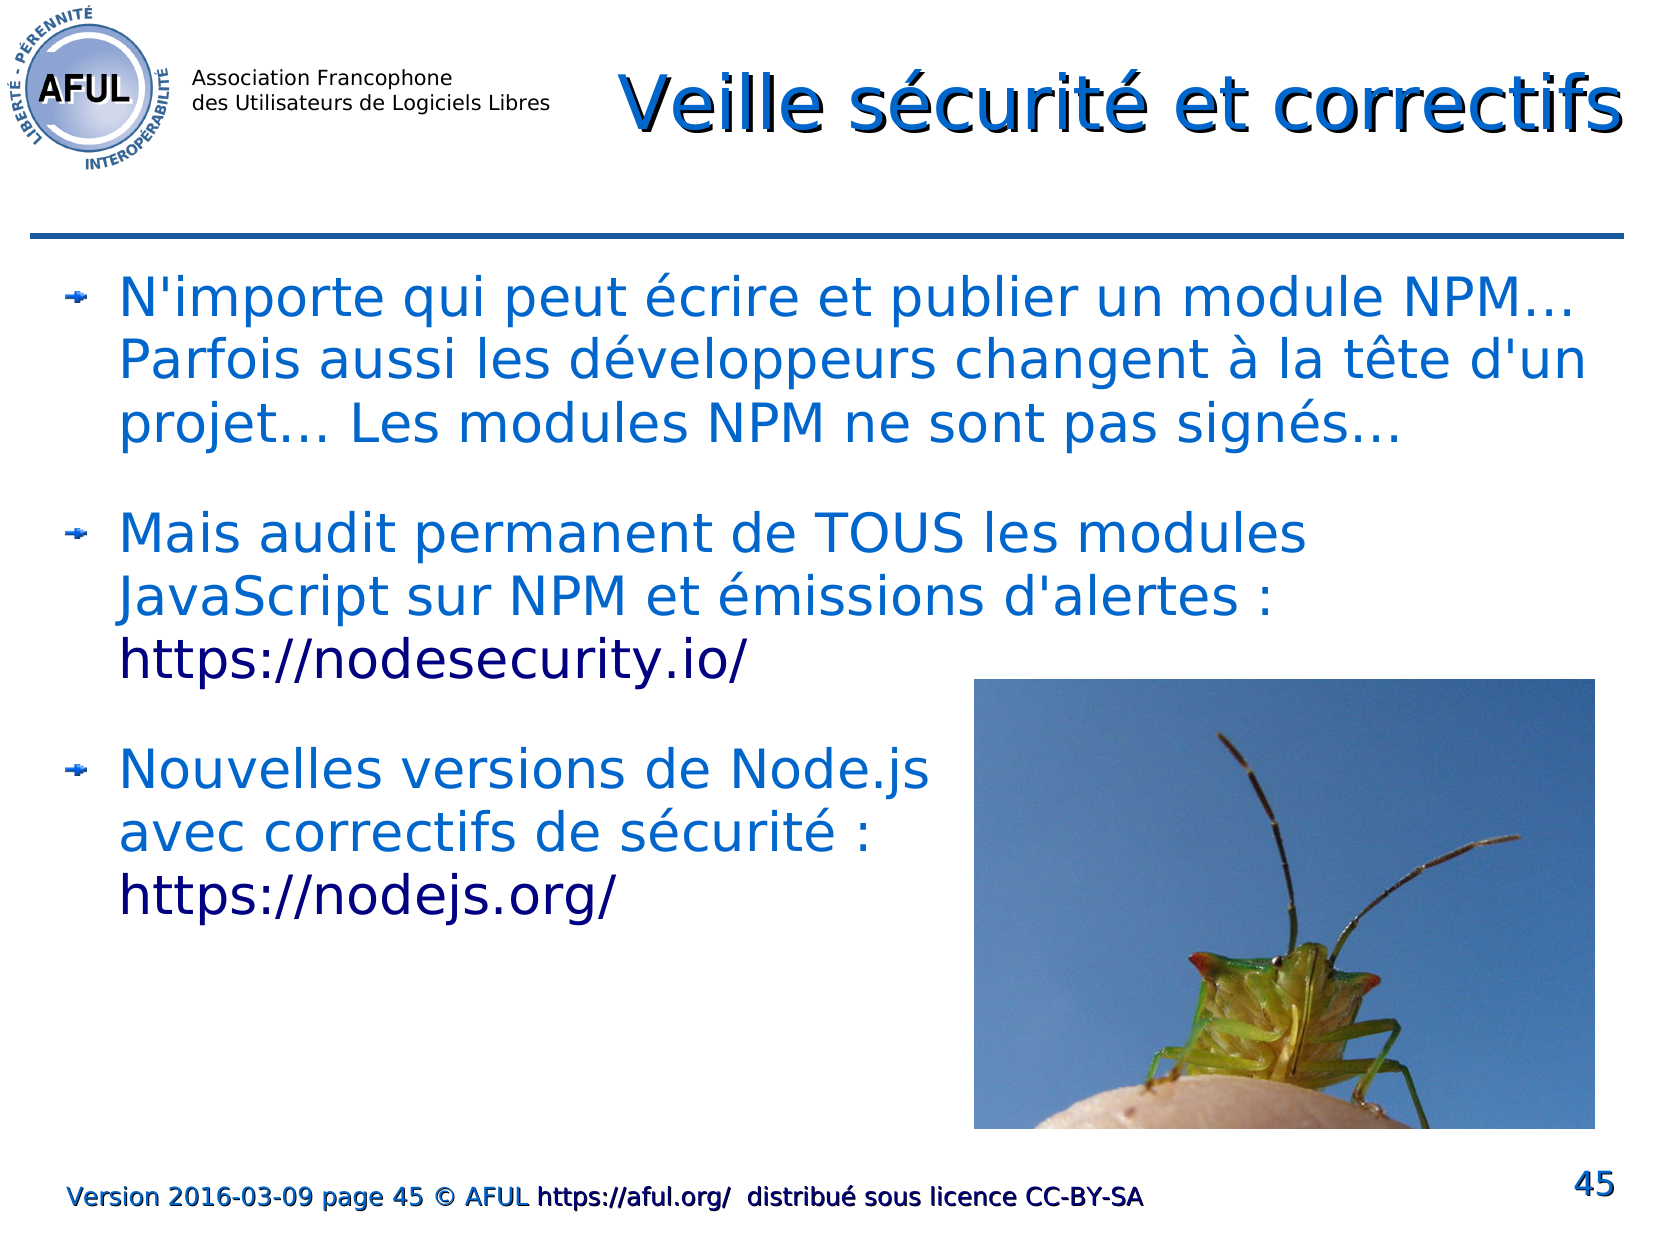

# Veille sécurité et correctifs
N'importe qui peut écrire et publier un module NPM… Parfois aussi les développeurs changent à la tête d'un projet… Les modules NPM ne sont pas signés…
Mais audit permanent de TOUS les modules JavaScript sur NPM et émissions d'alertes :
https://nodesecurity.io/
Nouvelles versions de Node.js
avec correctifs de sécurité :
https://nodejs.org/